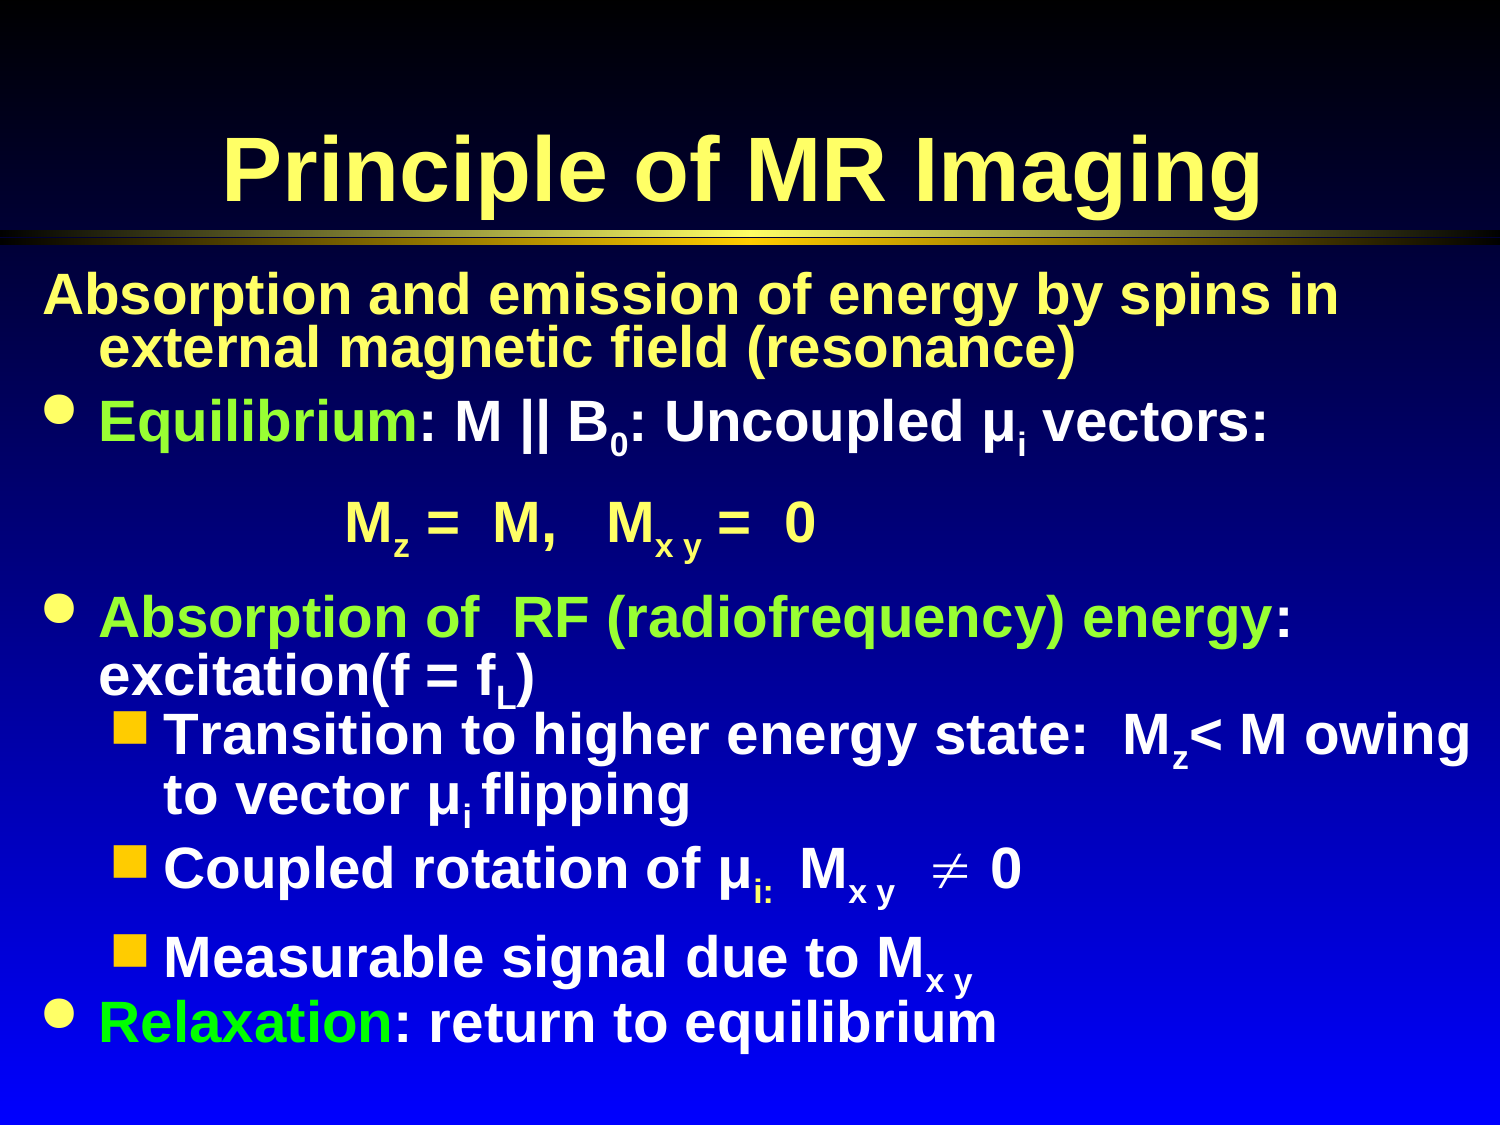

# Principle of MR Imaging
Absorption and emission of energy by spins in external magnetic field (resonance)
Equilibrium: M || B0: Uncoupled μi vectors:
 Mz = M, Mx y = 0
Absorption of RF (radiofrequency) energy: excitation(f = fL)
Transition to higher energy state: Mz< M owing to vector μi flipping
Coupled rotation of μi: Mx y  0
Measurable signal due to Mx y
Relaxation: return to equilibrium